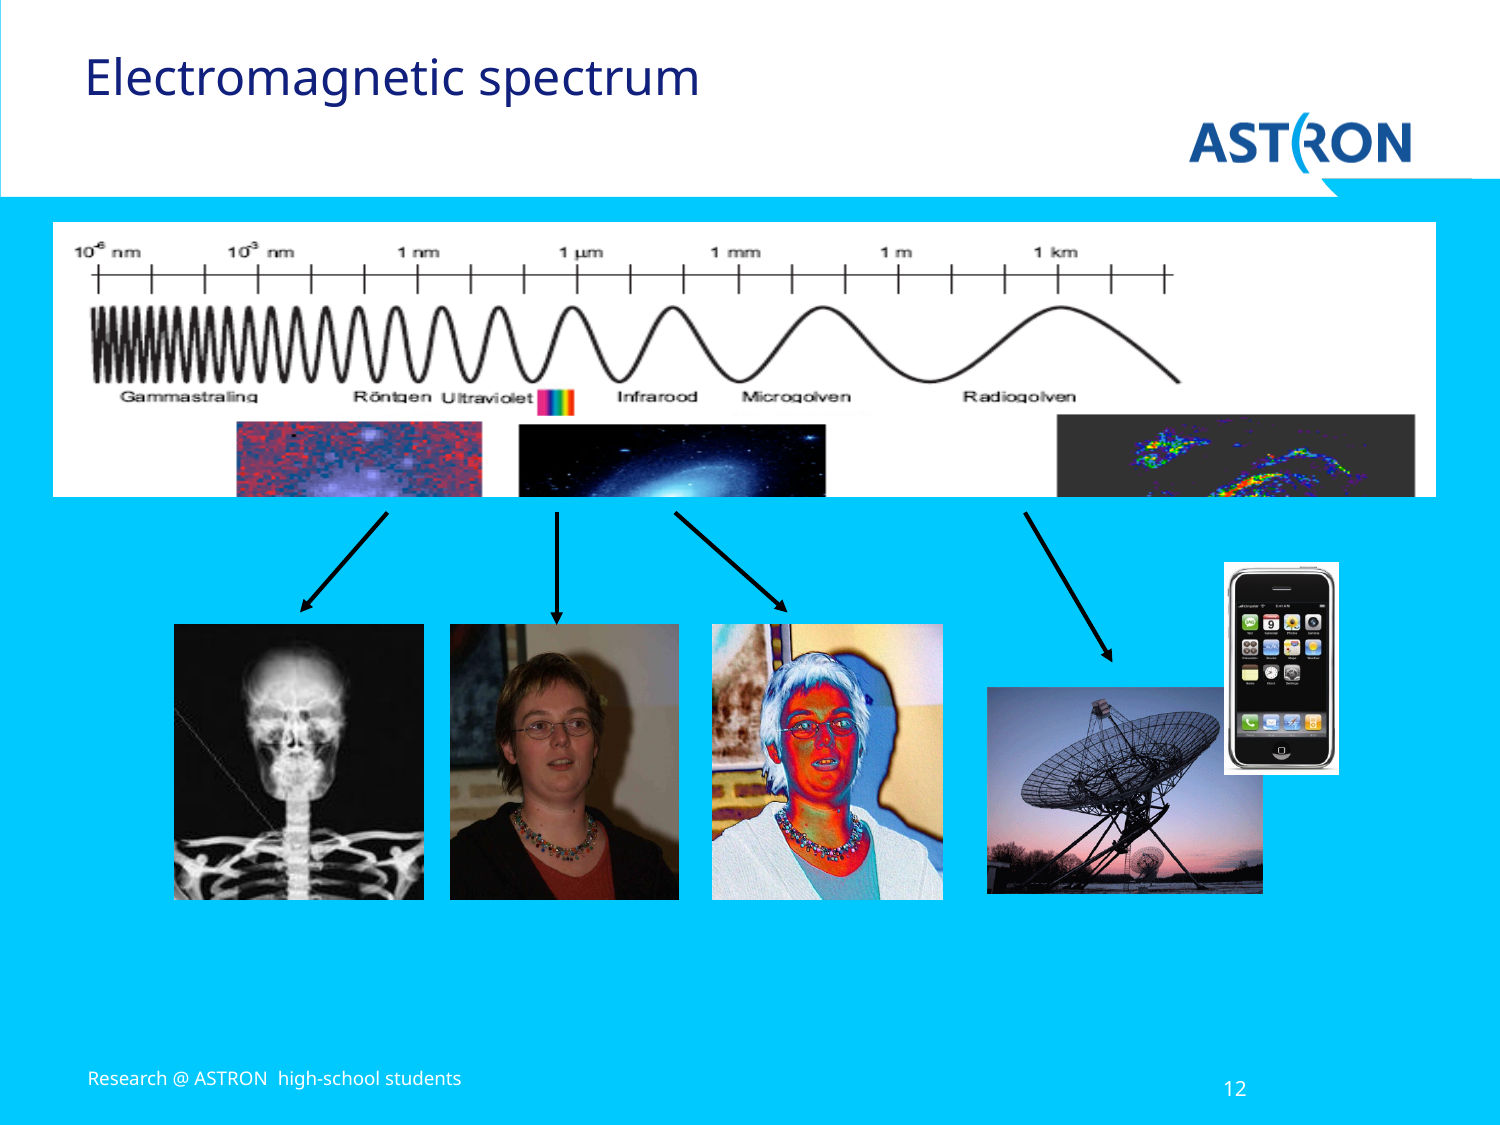

Electromagnetic spectrum
Research @ ASTRON high-school students